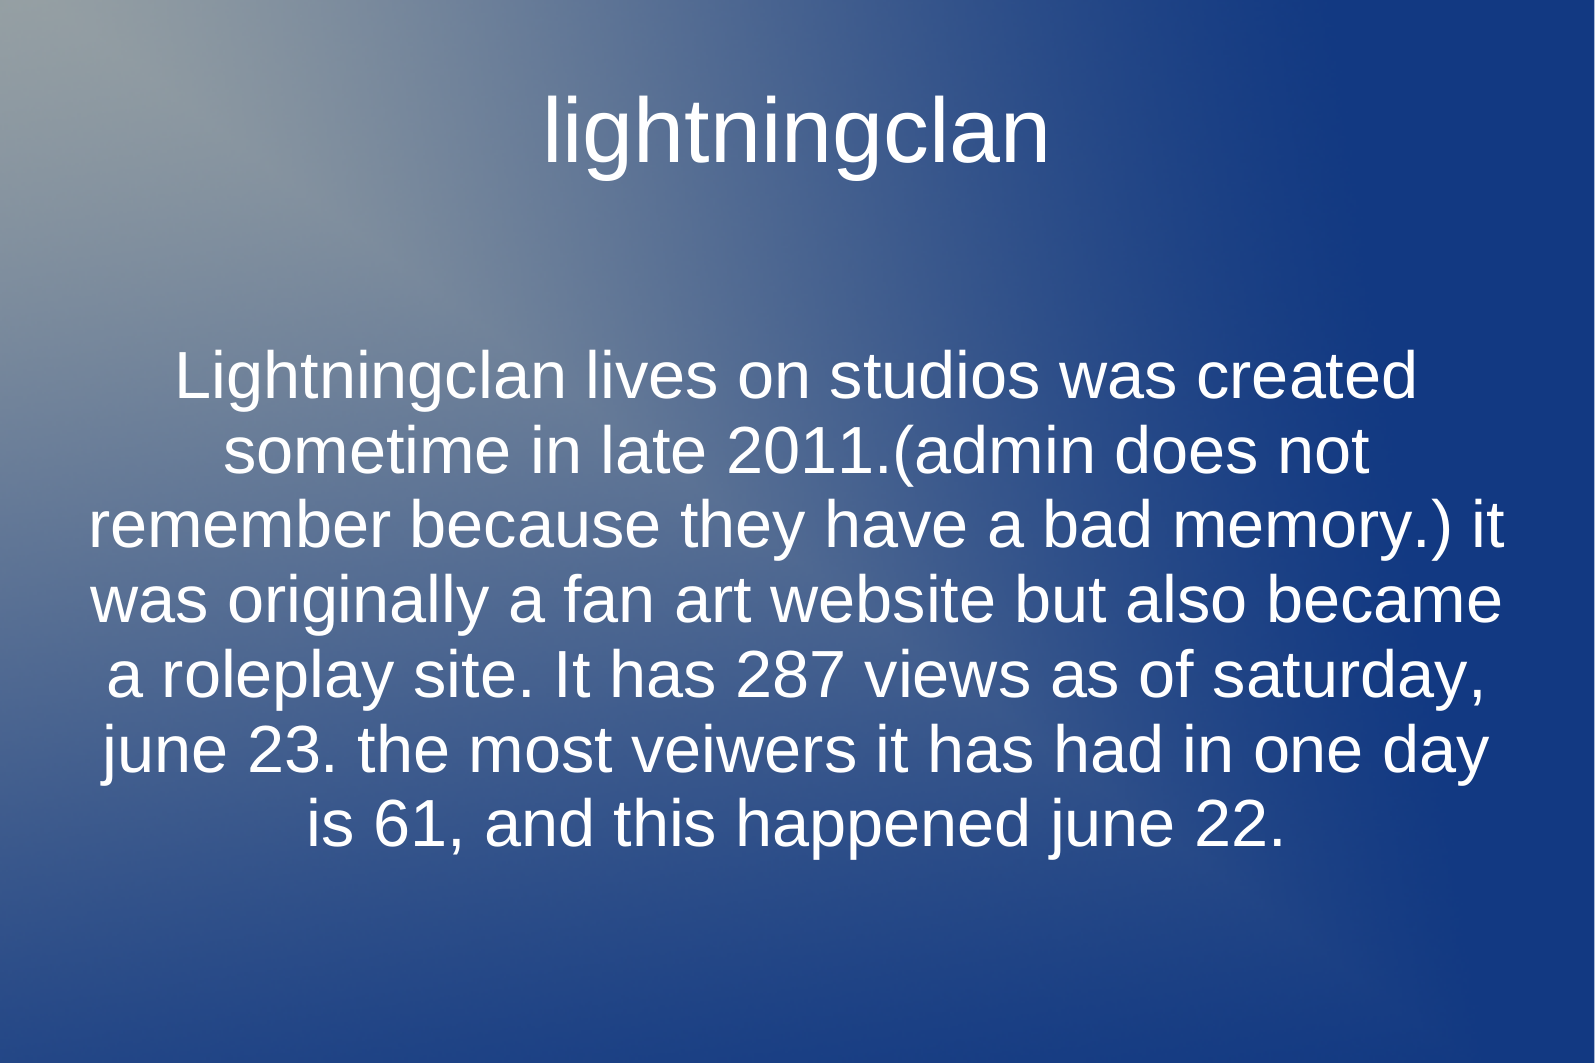

lightningclan
# Lightningclan lives on studios was created sometime in late 2011.(admin does not remember because they have a bad memory.) it was originally a fan art website but also became a roleplay site. It has 287 views as of saturday, june 23. the most veiwers it has had in one day is 61, and this happened june 22.